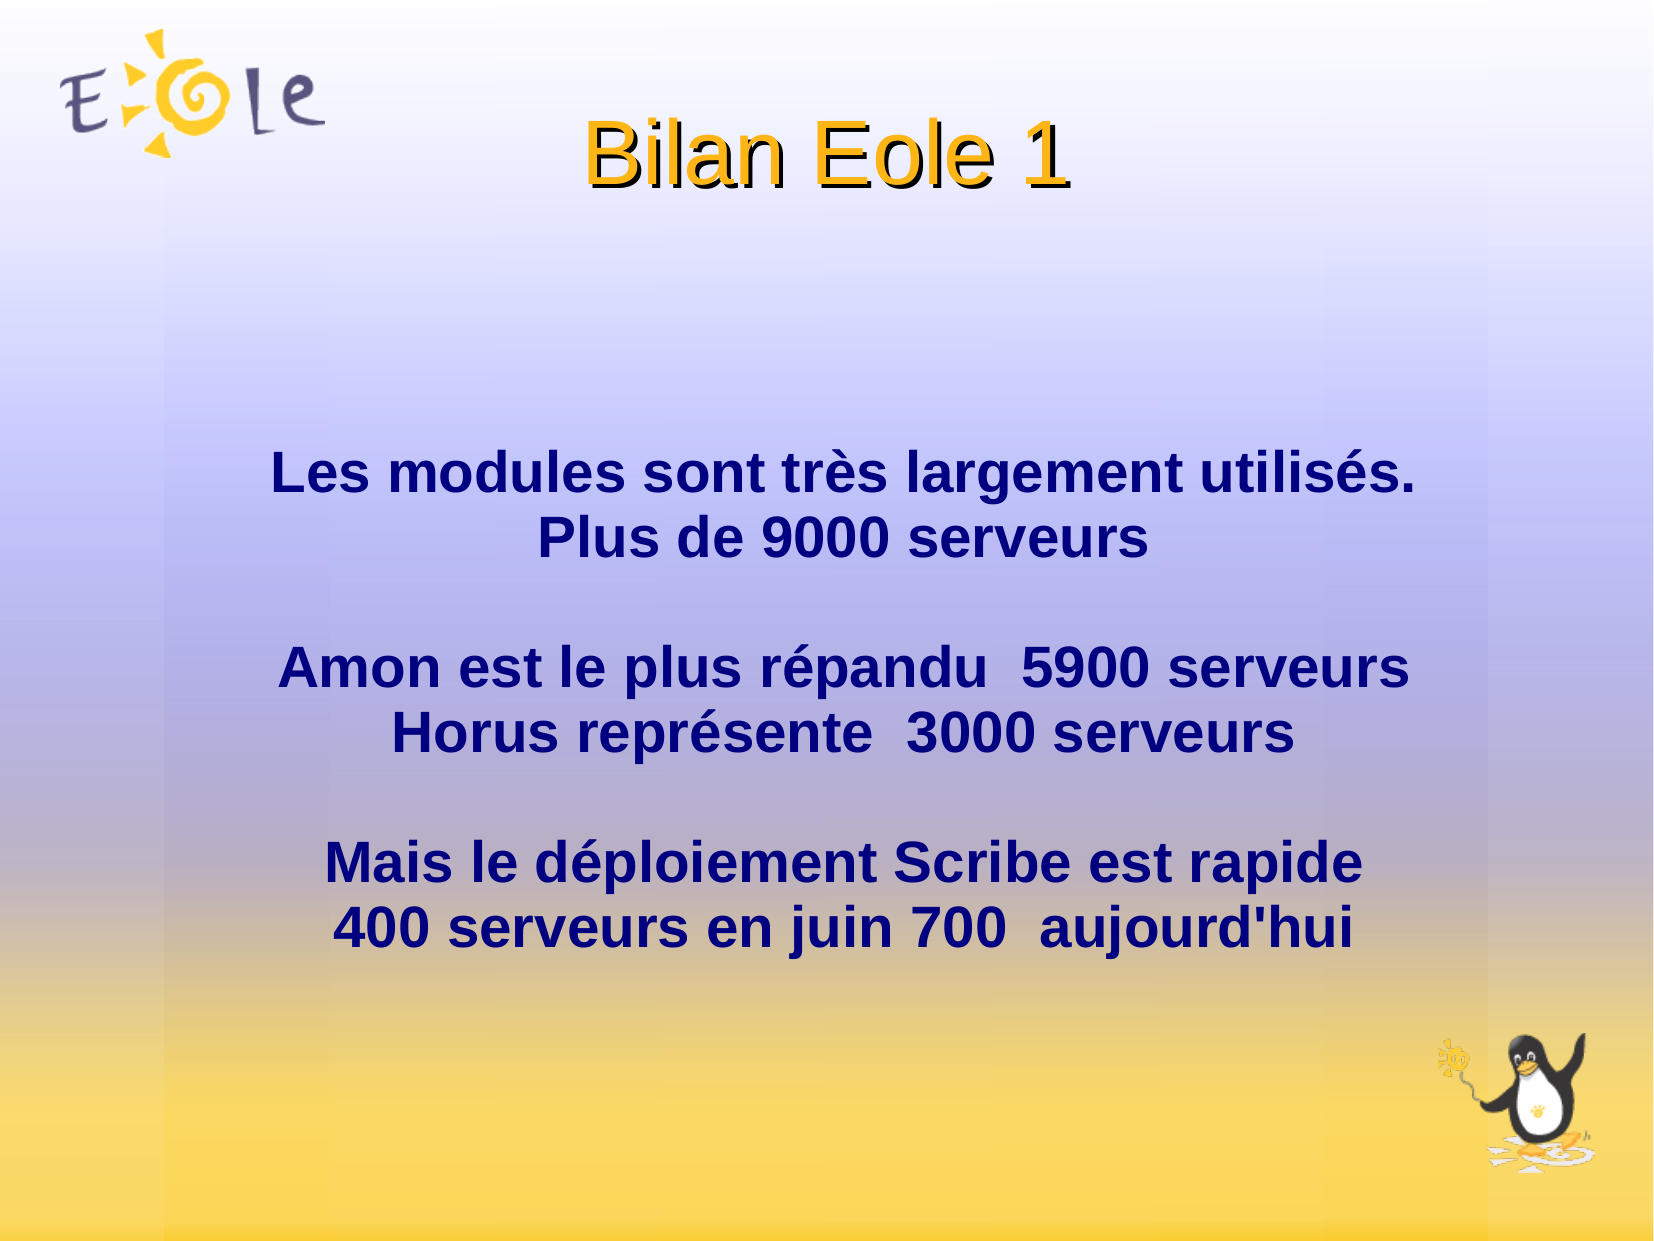

# Bilan Eole 1
Les modules sont très largement utilisés.
Plus de 9000 serveurs
Amon est le plus répandu 5900 serveurs
Horus représente 3000 serveurs
Mais le déploiement Scribe est rapide
400 serveurs en juin 700 aujourd'hui